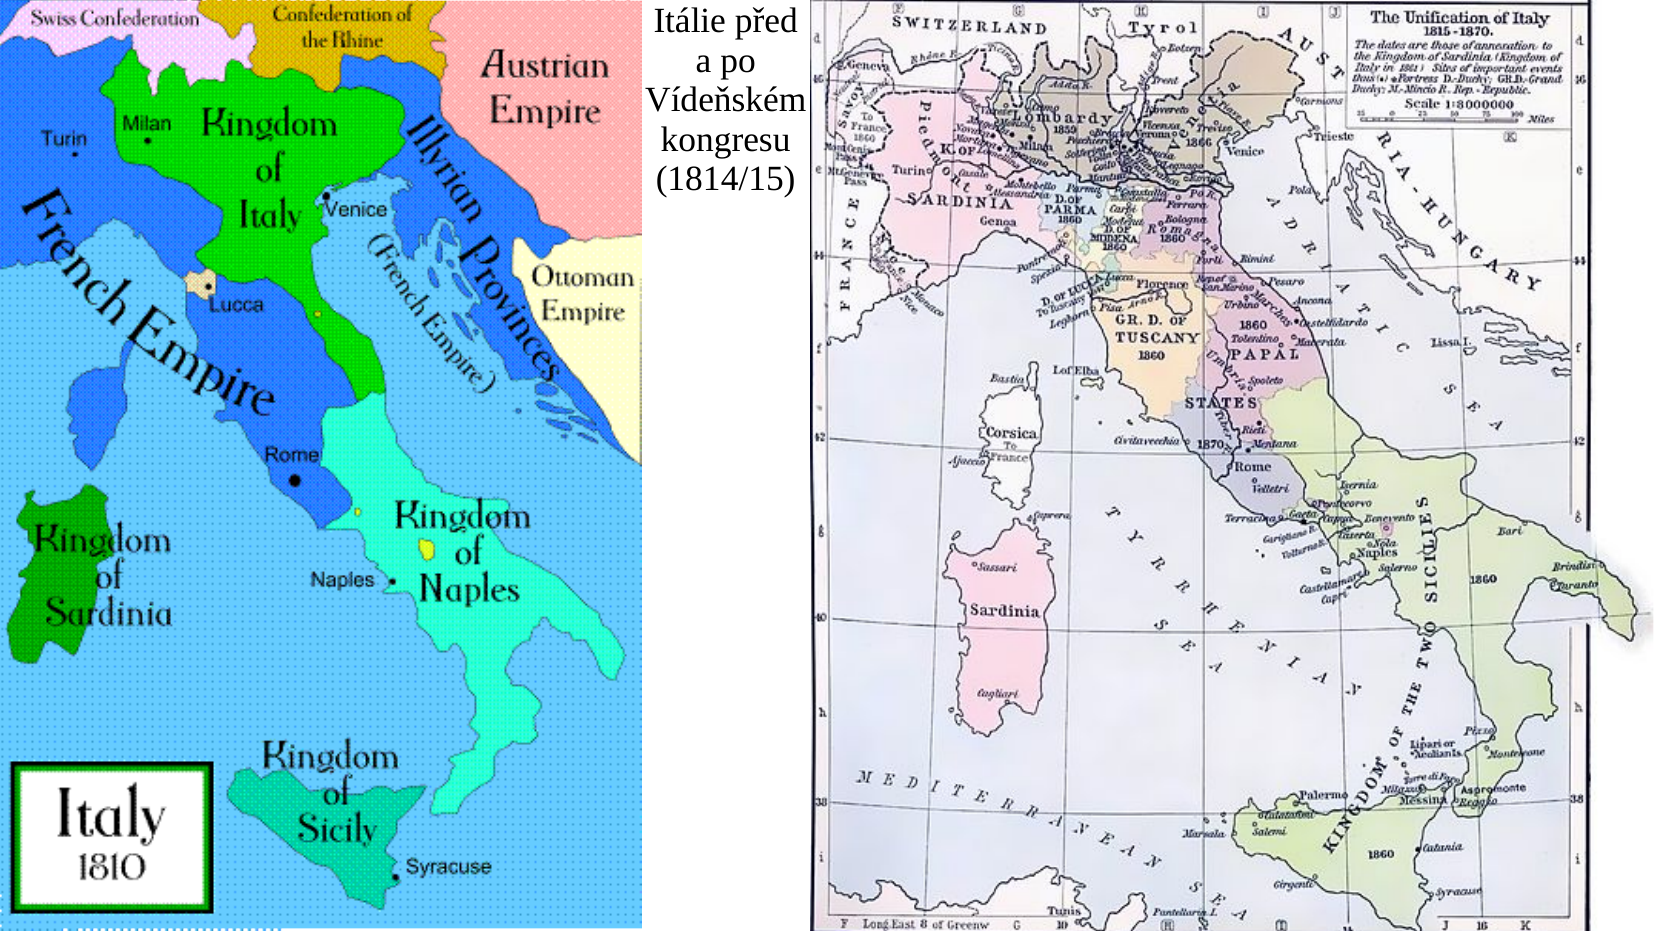

# Itálie před a po Vídeňském kongresu (1814/15)